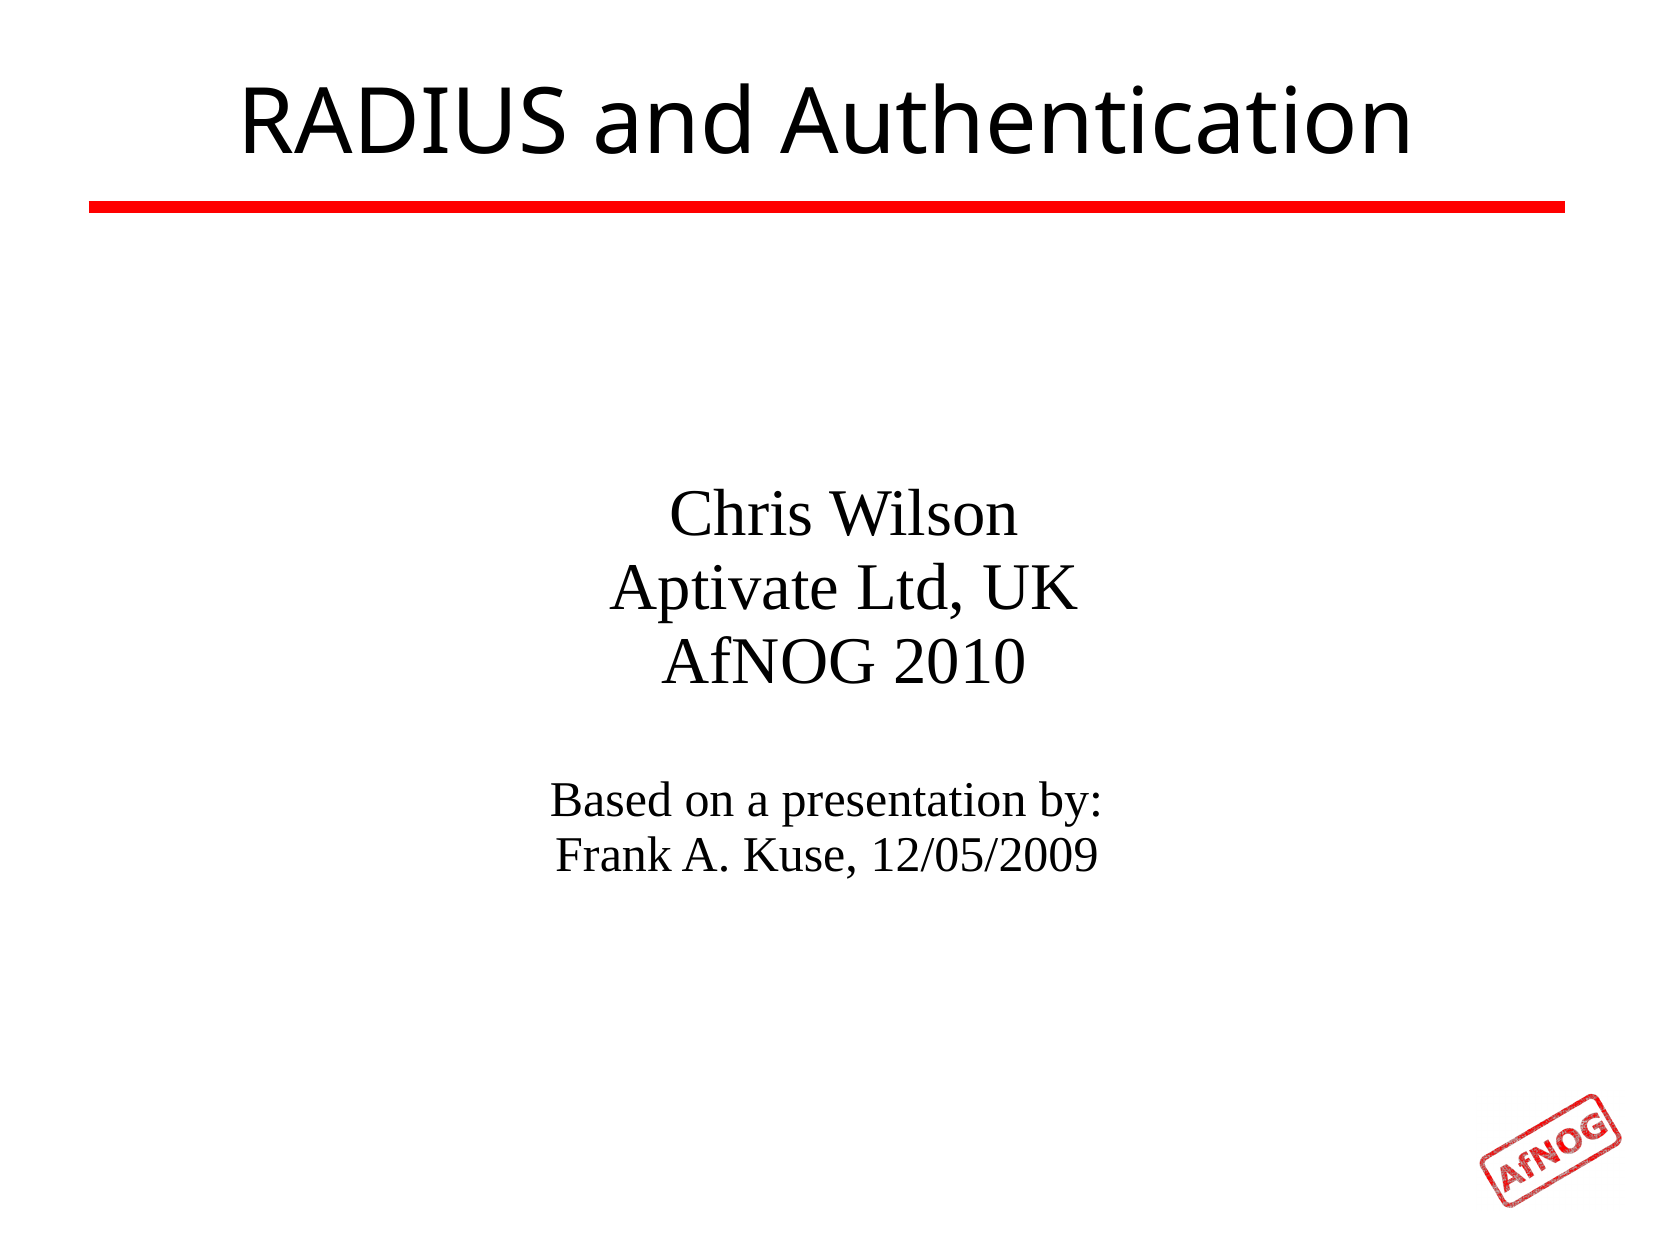

# RADIUS and Authentication
Chris Wilson
Aptivate Ltd, UK
AfNOG 2010
Based on a presentation by:
Frank A. Kuse, 12/05/2009